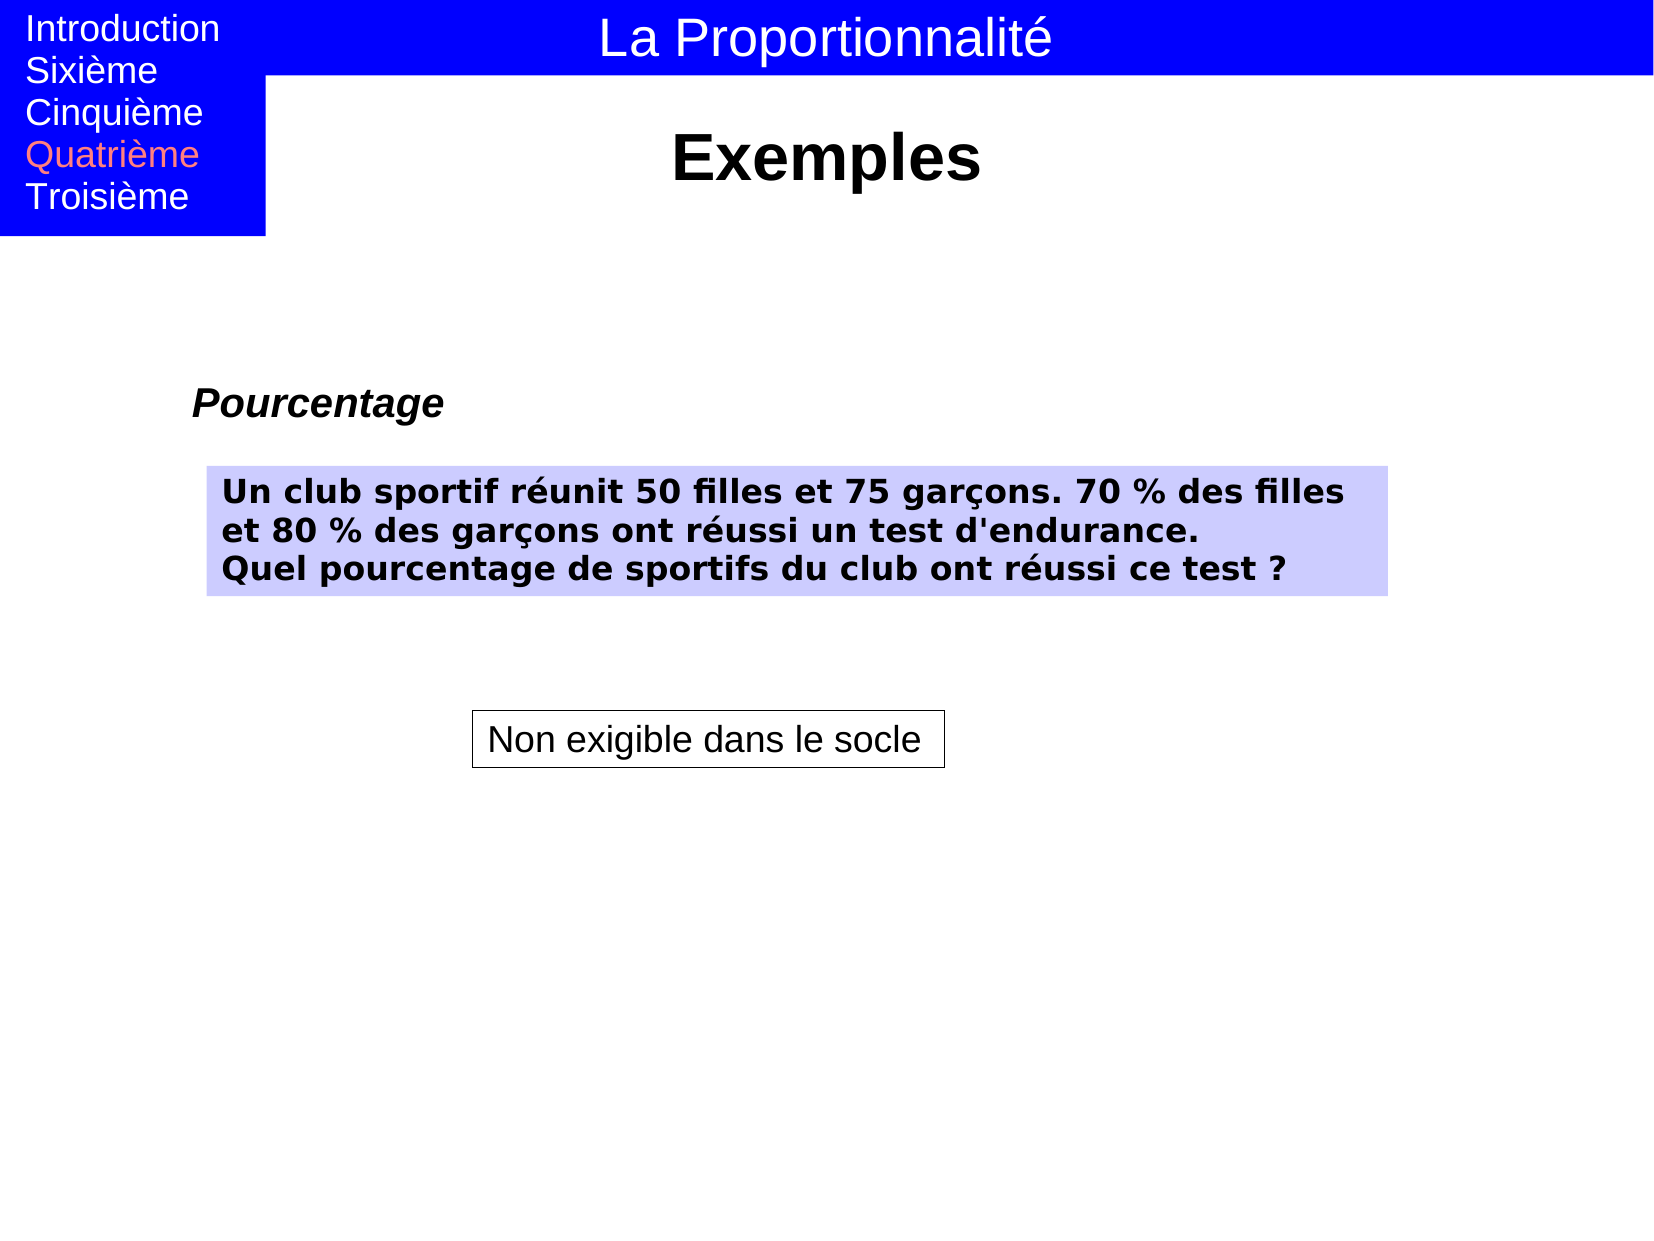

Introduction
 Sixième
 Cinquième
 Quatrième
 Troisième
La Proportionnalité
Exemples
Pourcentage
Un club sportif réunit 50 filles et 75 garçons. 70 % des filles et 80 % des garçons ont réussi un test d'endurance.
Quel pourcentage de sportifs du club ont réussi ce test ?
Non exigible dans le socle